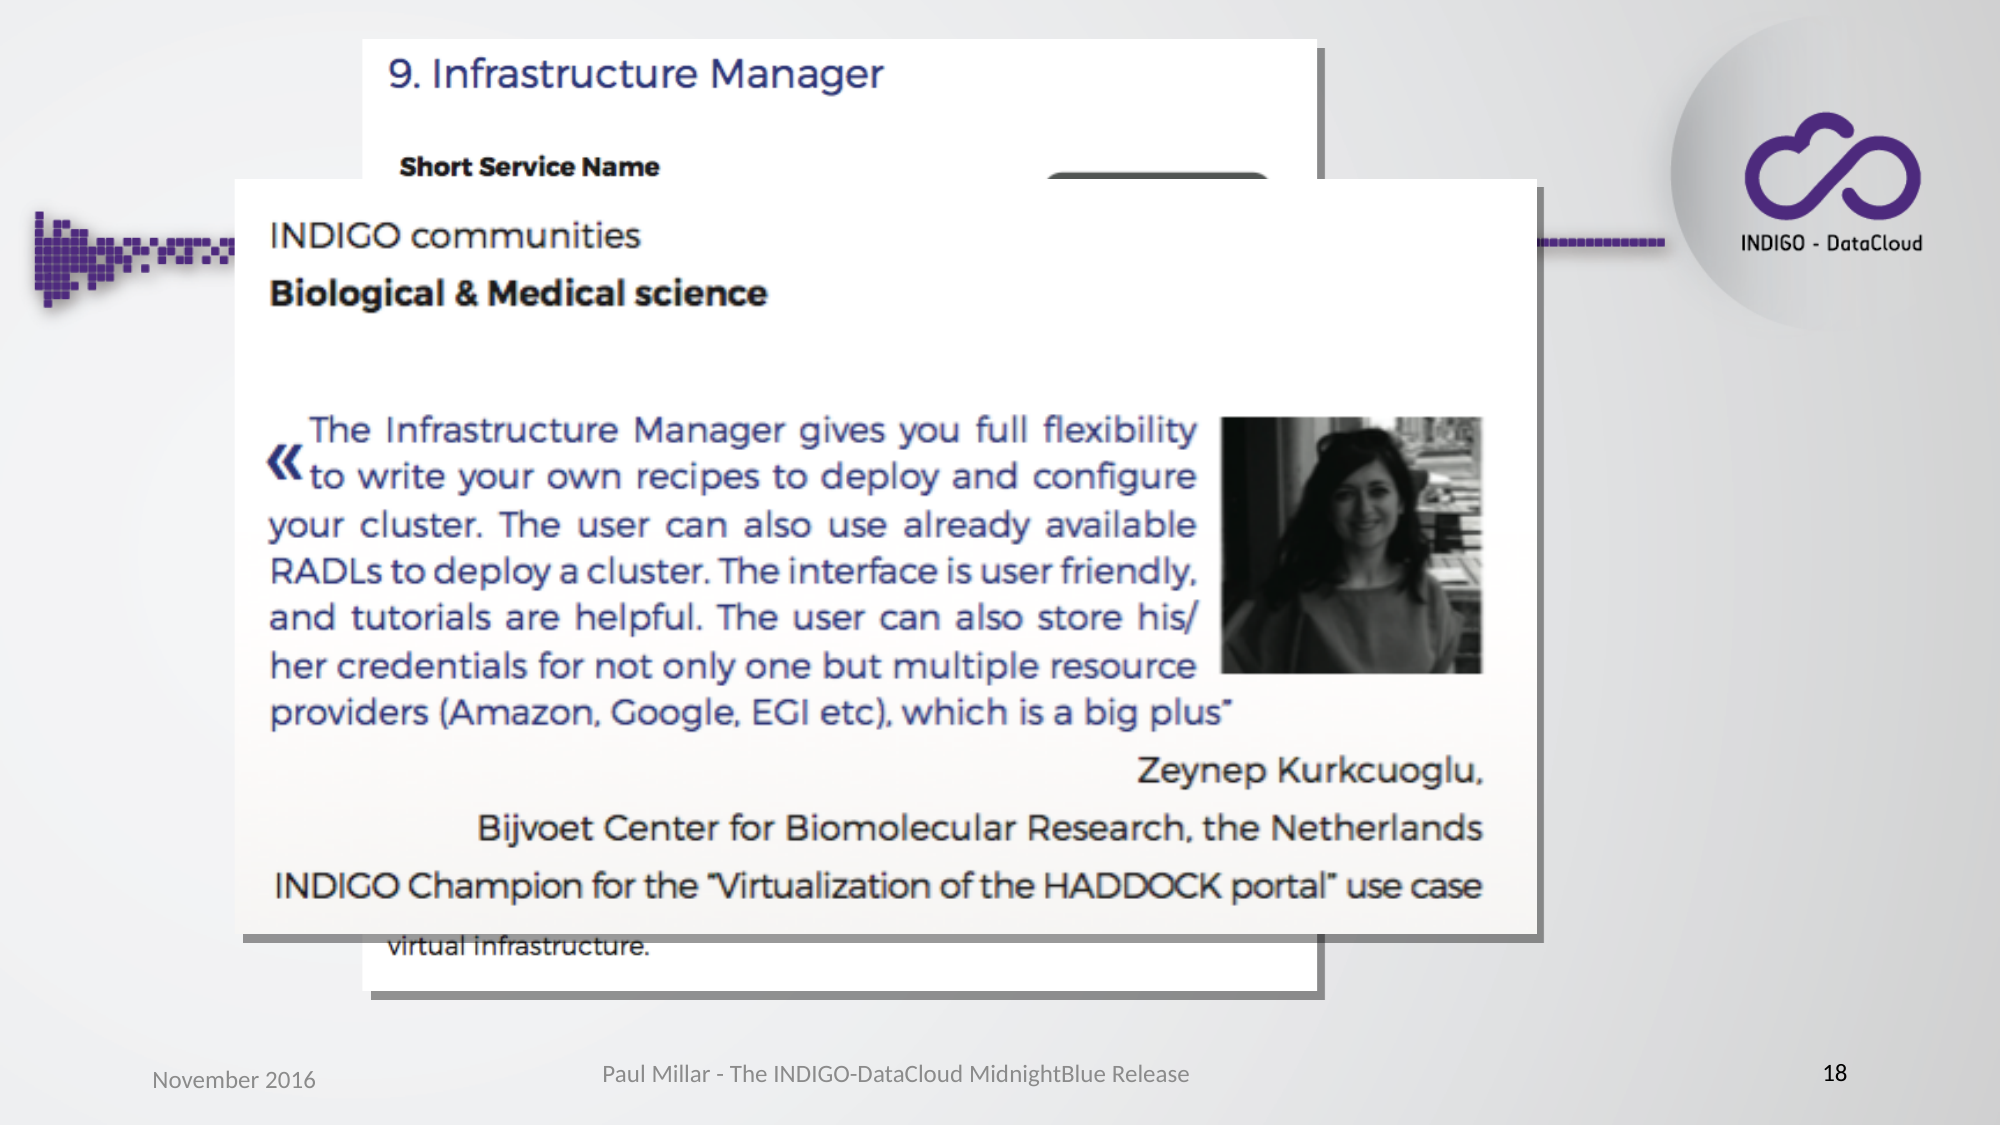

Paul Millar - The INDIGO-DataCloud MidnightBlue Release
November 2016